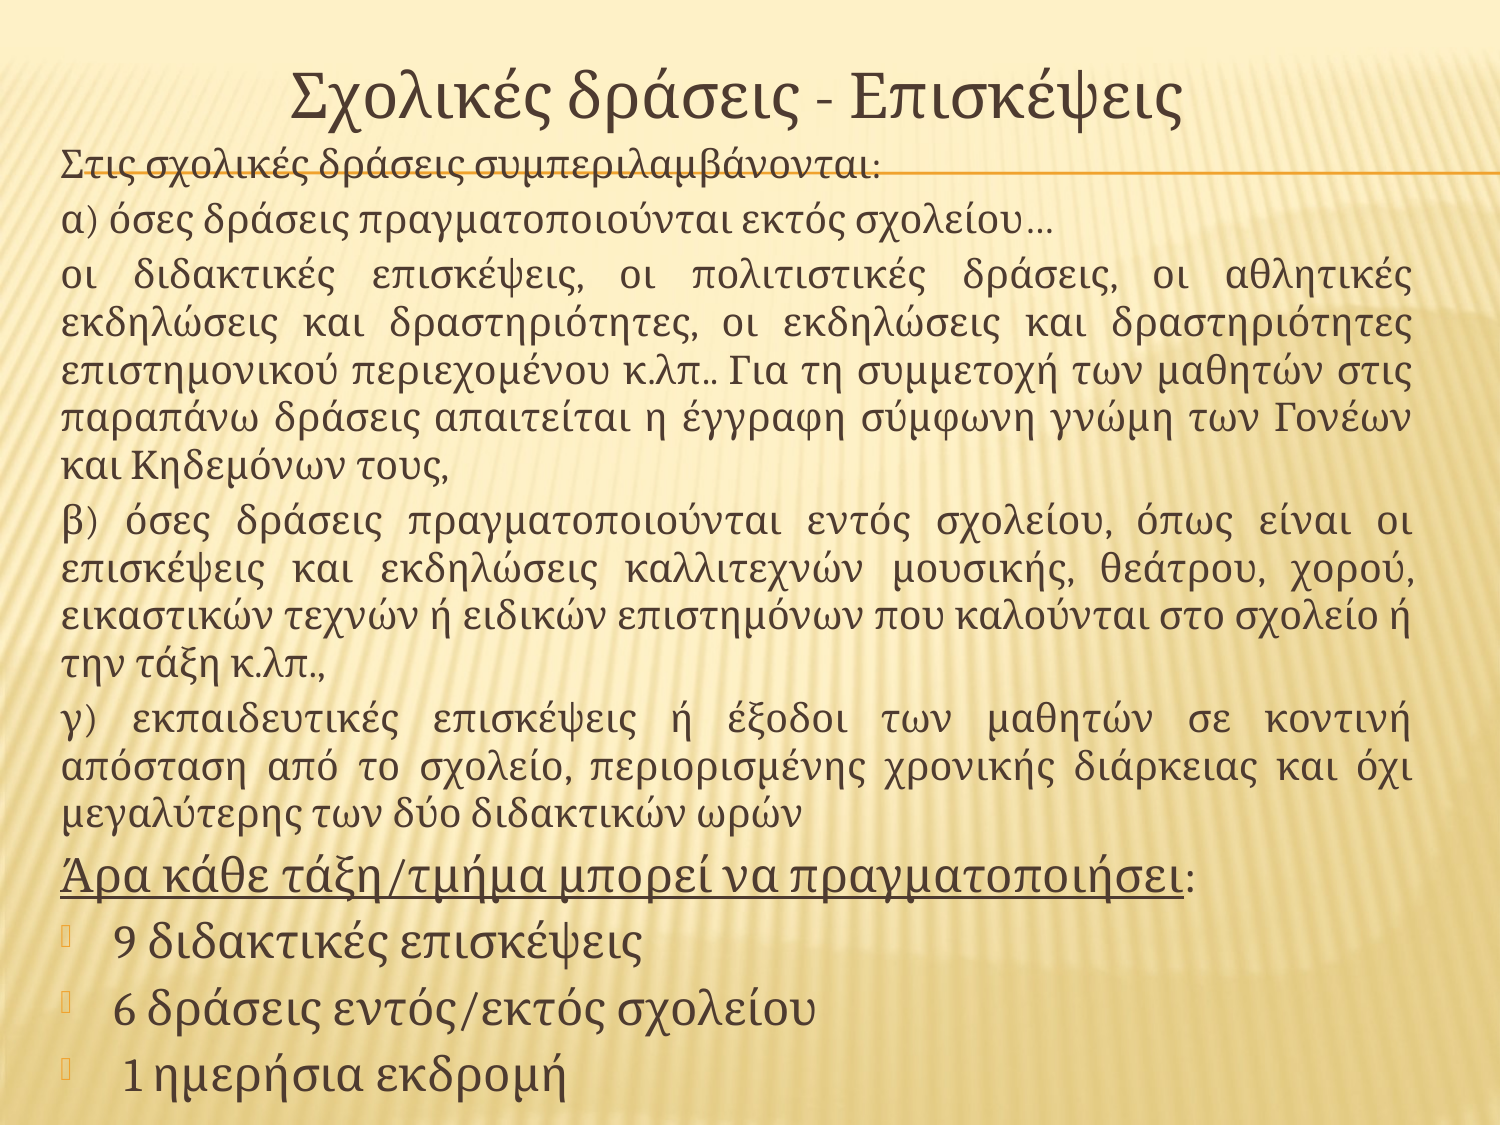

# Σχολικές δράσεις - Επισκέψεις
Στις σχολικές δράσεις συμπεριλαμβάνονται:
α) όσες δράσεις πραγματοποιούνται εκτός σχολείου…
οι διδακτικές επισκέψεις, οι πολιτιστικές δράσεις, οι αθλητικές εκδηλώσεις και δραστηριότητες, οι εκδηλώσεις και δραστηριότητες επιστημονικού περιεχομένου κ.λπ.. Για τη συμμετοχή των μαθητών στις παραπάνω δράσεις απαιτείται η έγγραφη σύμφωνη γνώμη των Γονέων και Κηδεμόνων τους,
β) όσες δράσεις πραγματοποιούνται εντός σχολείου, όπως είναι οι επισκέψεις και εκδηλώσεις καλλιτεχνών μουσικής, θεάτρου, χορού, εικαστικών τεχνών ή ειδικών επιστημόνων που καλούνται στο σχολείο ή την τάξη κ.λπ.,
γ) εκπαιδευτικές επισκέψεις ή έξοδοι των μαθητών σε κοντινή απόσταση από το σχολείο, περιορισμένης χρονικής διάρκειας και όχι μεγαλύτερης των δύο διδακτικών ωρών
Άρα κάθε τάξη/τμήμα μπορεί να πραγματοποιήσει:
9 διδακτικές επισκέψεις
6 δράσεις εντός/εκτός σχολείου
 1 ημερήσια εκδρομή